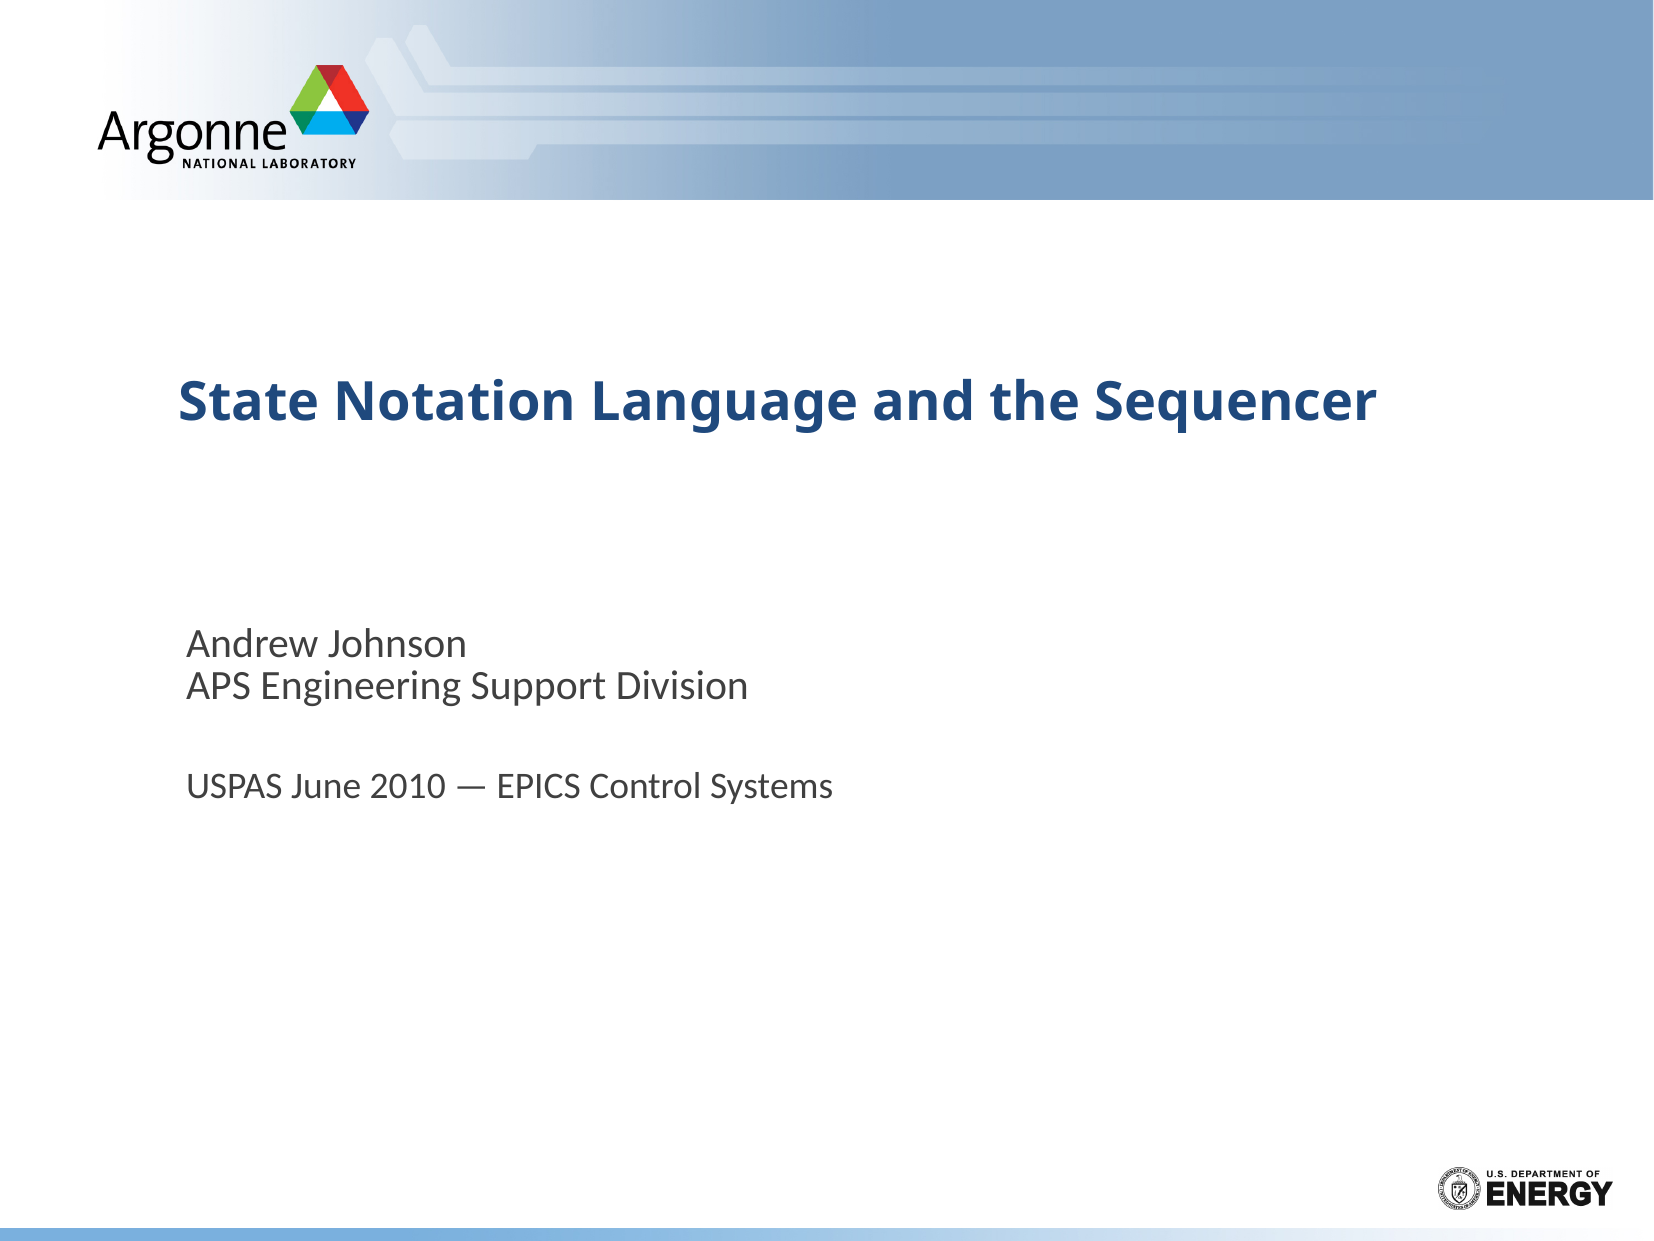

# State Notation Language and the Sequencer
Andrew Johnson
APS Engineering Support Division
USPAS June 2010 — EPICS Control Systems